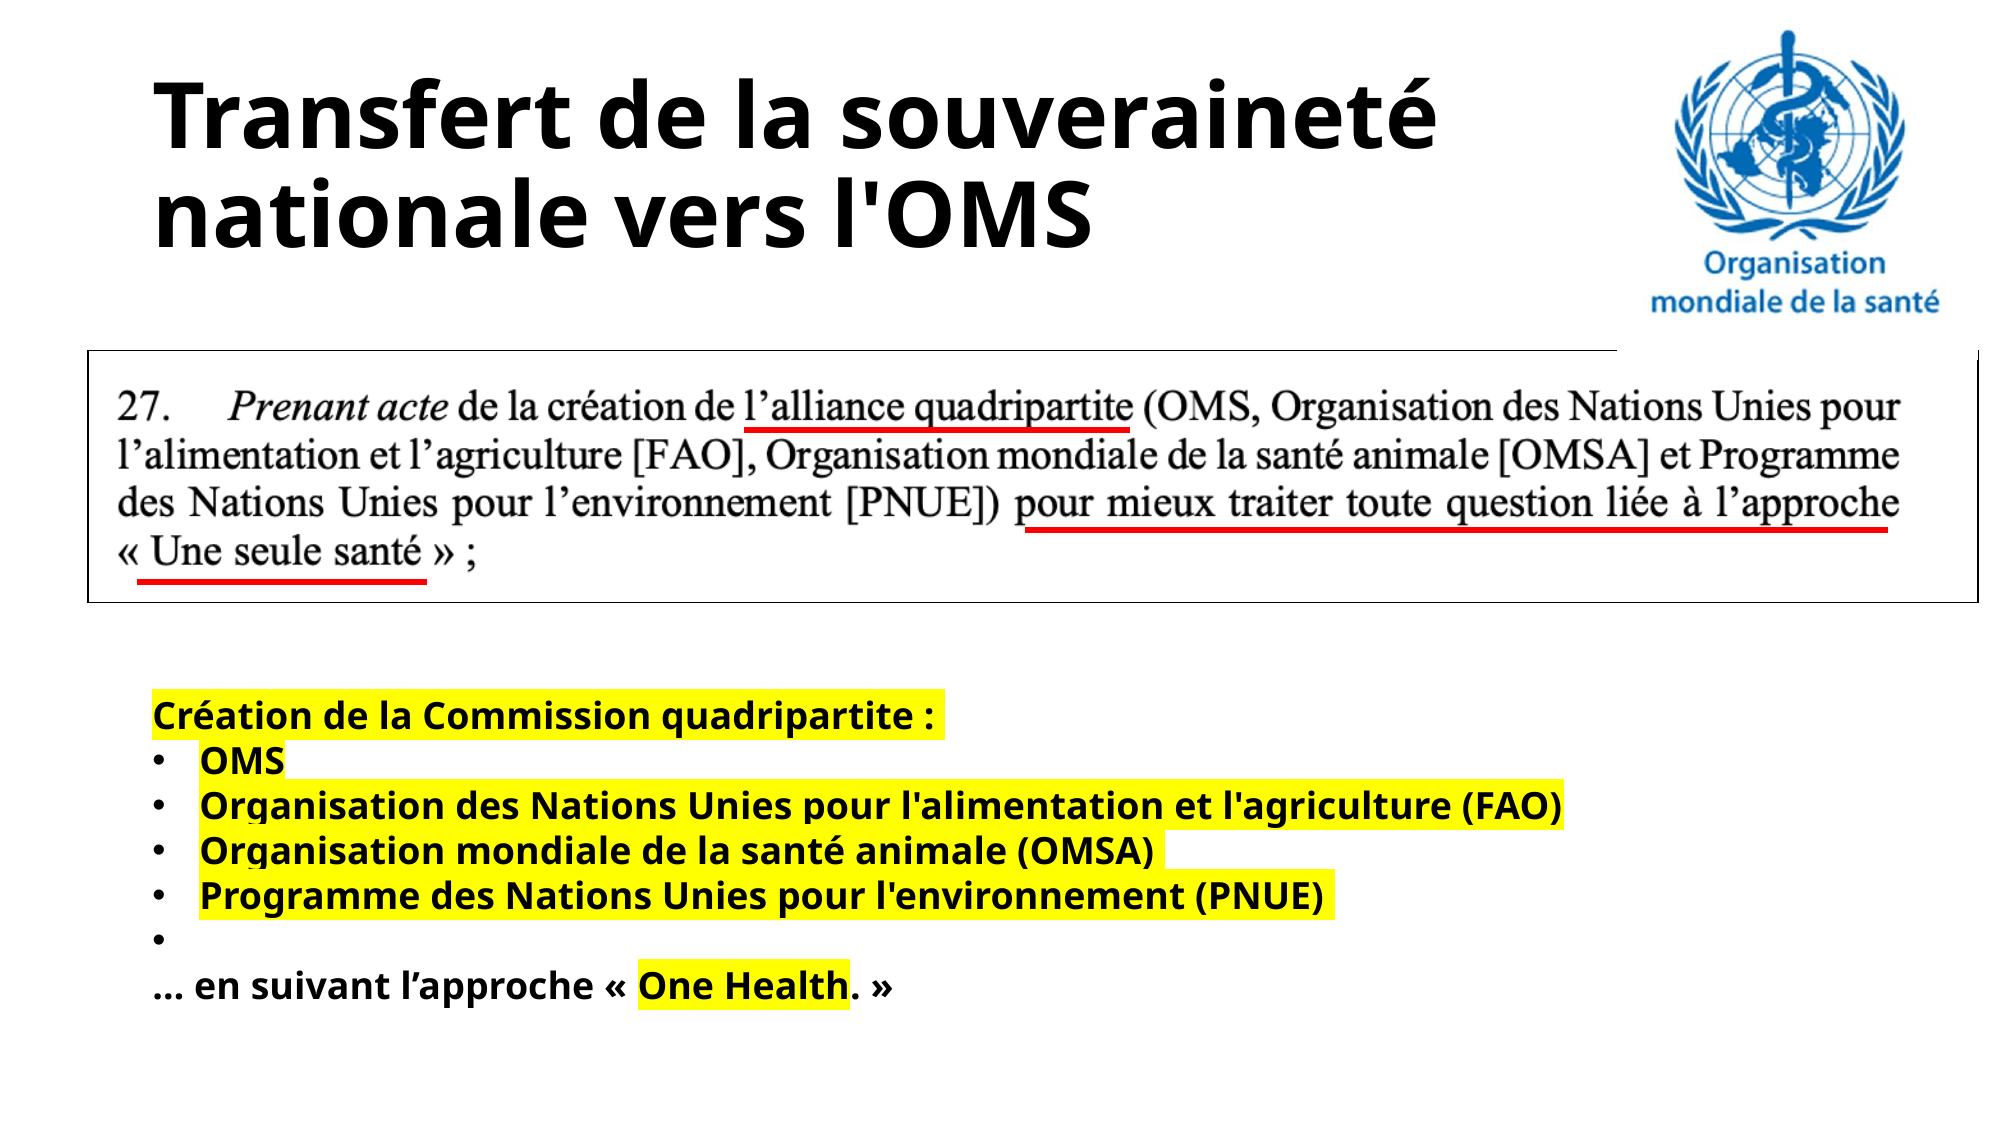

# Transfert de la souveraineté nationale vers l'OMS
Création de la Commission quadripartite :
OMS
Organisation des Nations Unies pour l'alimentation et l'agriculture (FAO)
Organisation mondiale de la santé animale (OMSA)
Programme des Nations Unies pour l'environnement (PNUE)
… en suivant l’approche « One Health. »